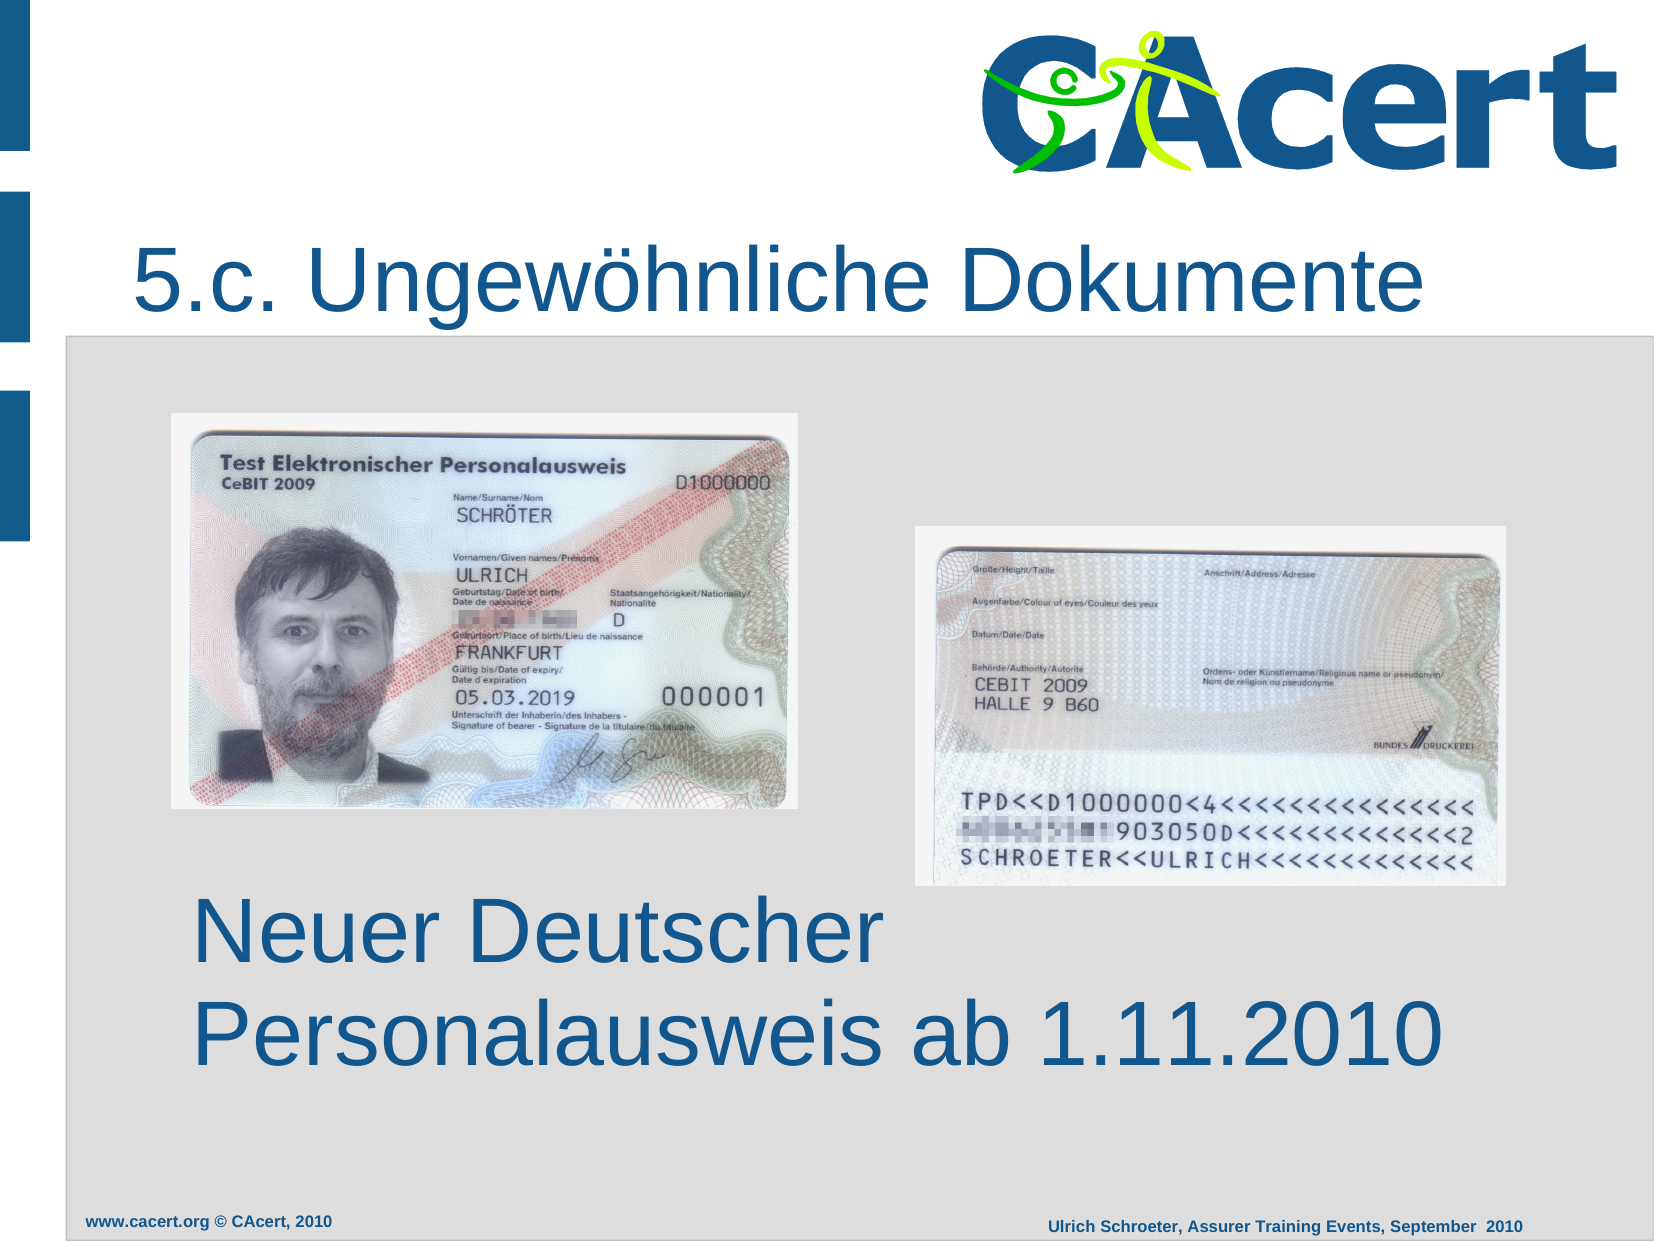

5.c. Ungewöhnliche Dokumente
Neuer Deutscher
Personalausweis ab 1.11.2010